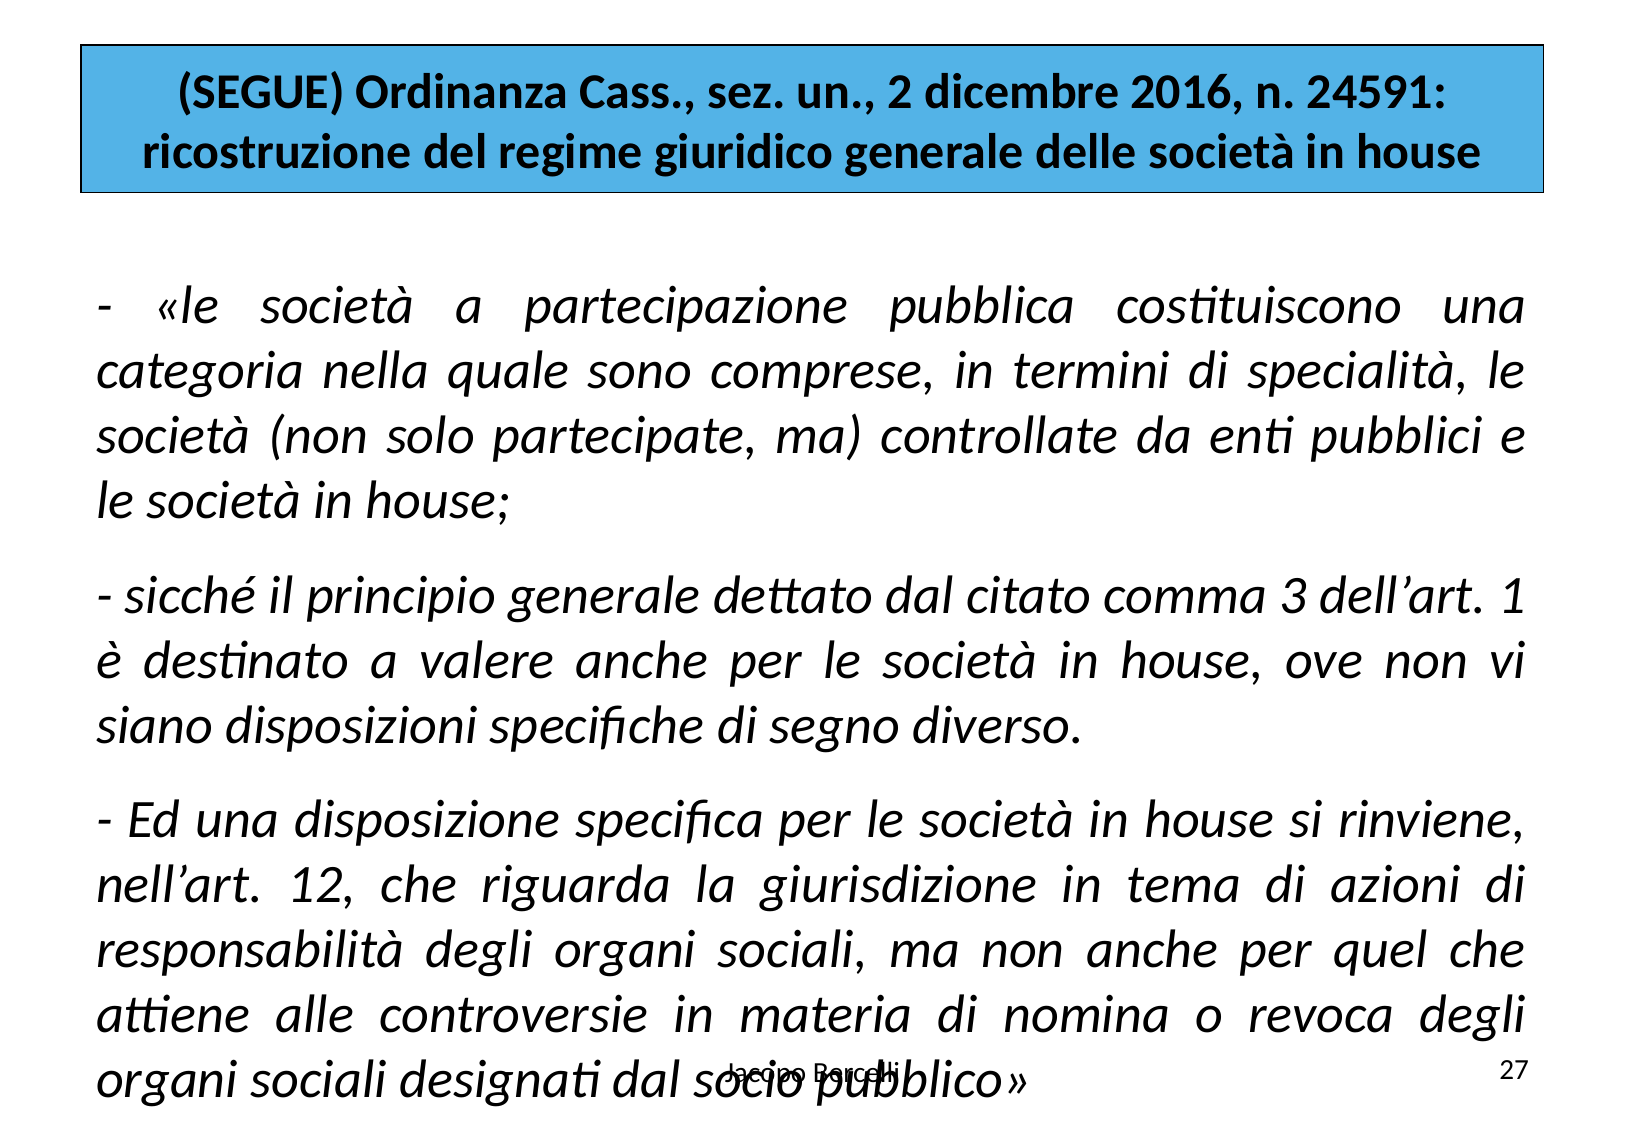

# (SEGUE) Ordinanza Cass., sez. un., 2 dicembre 2016, n. 24591: ricostruzione del regime giuridico generale delle società in house
- «le società a partecipazione pubblica costituiscono una categoria nella quale sono comprese, in termini di specialità, le società (non solo partecipate, ma) controllate da enti pubblici e le società in house;
- sicché il principio generale dettato dal citato comma 3 dell’art. 1 è destinato a valere anche per le società in house, ove non vi siano disposizioni specifiche di segno diverso.
- Ed una disposizione specifica per le società in house si rinviene, nell’art. 12, che riguarda la giurisdizione in tema di azioni di responsabilità degli organi sociali, ma non anche per quel che attiene alle controversie in materia di nomina o revoca degli organi sociali designati dal socio pubblico»
Jacopo Bercelli